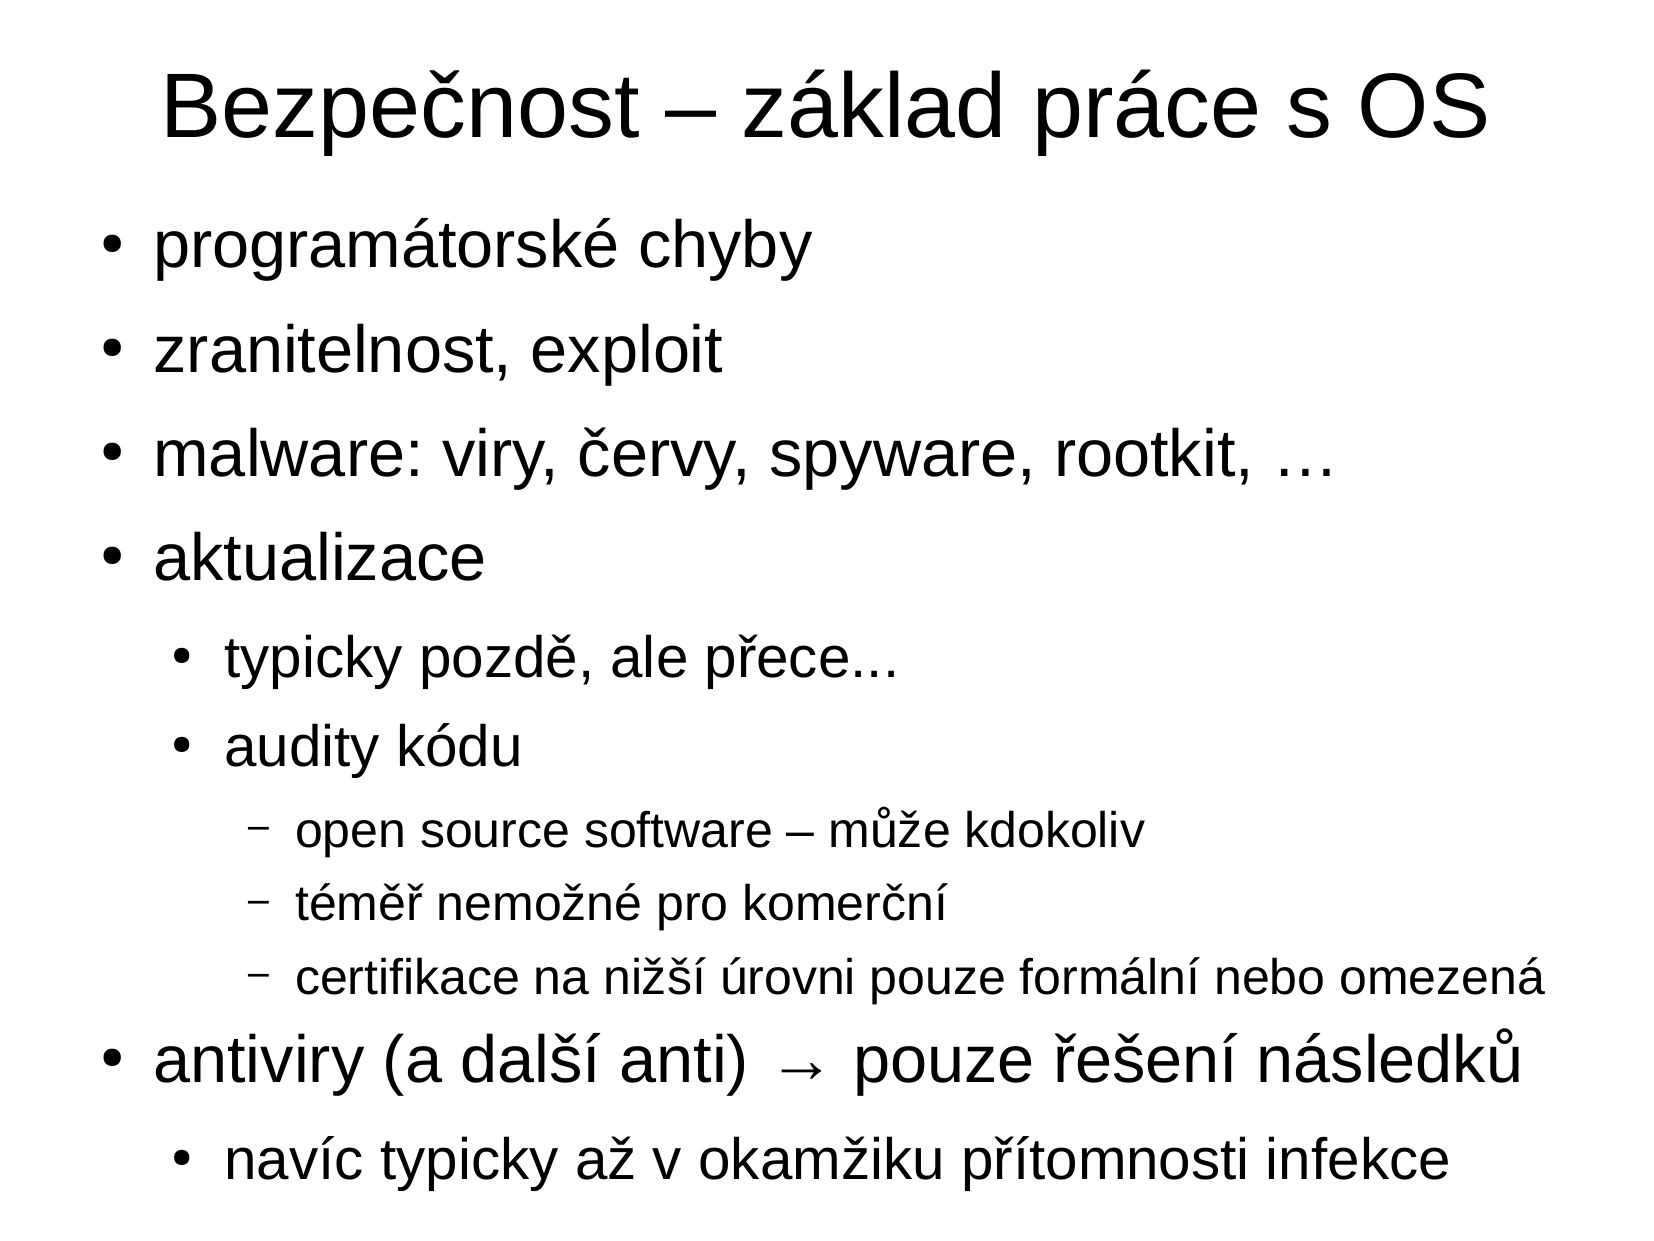

# Bezpečnost – základ práce s OS
programátorské chyby
zranitelnost, exploit
malware: viry, červy, spyware, rootkit, …
aktualizace
typicky pozdě, ale přece...
audity kódu
open source software – může kdokoliv
téměř nemožné pro komerční
certifikace na nižší úrovni pouze formální nebo omezená
antiviry (a další anti) → pouze řešení následků
navíc typicky až v okamžiku přítomnosti infekce